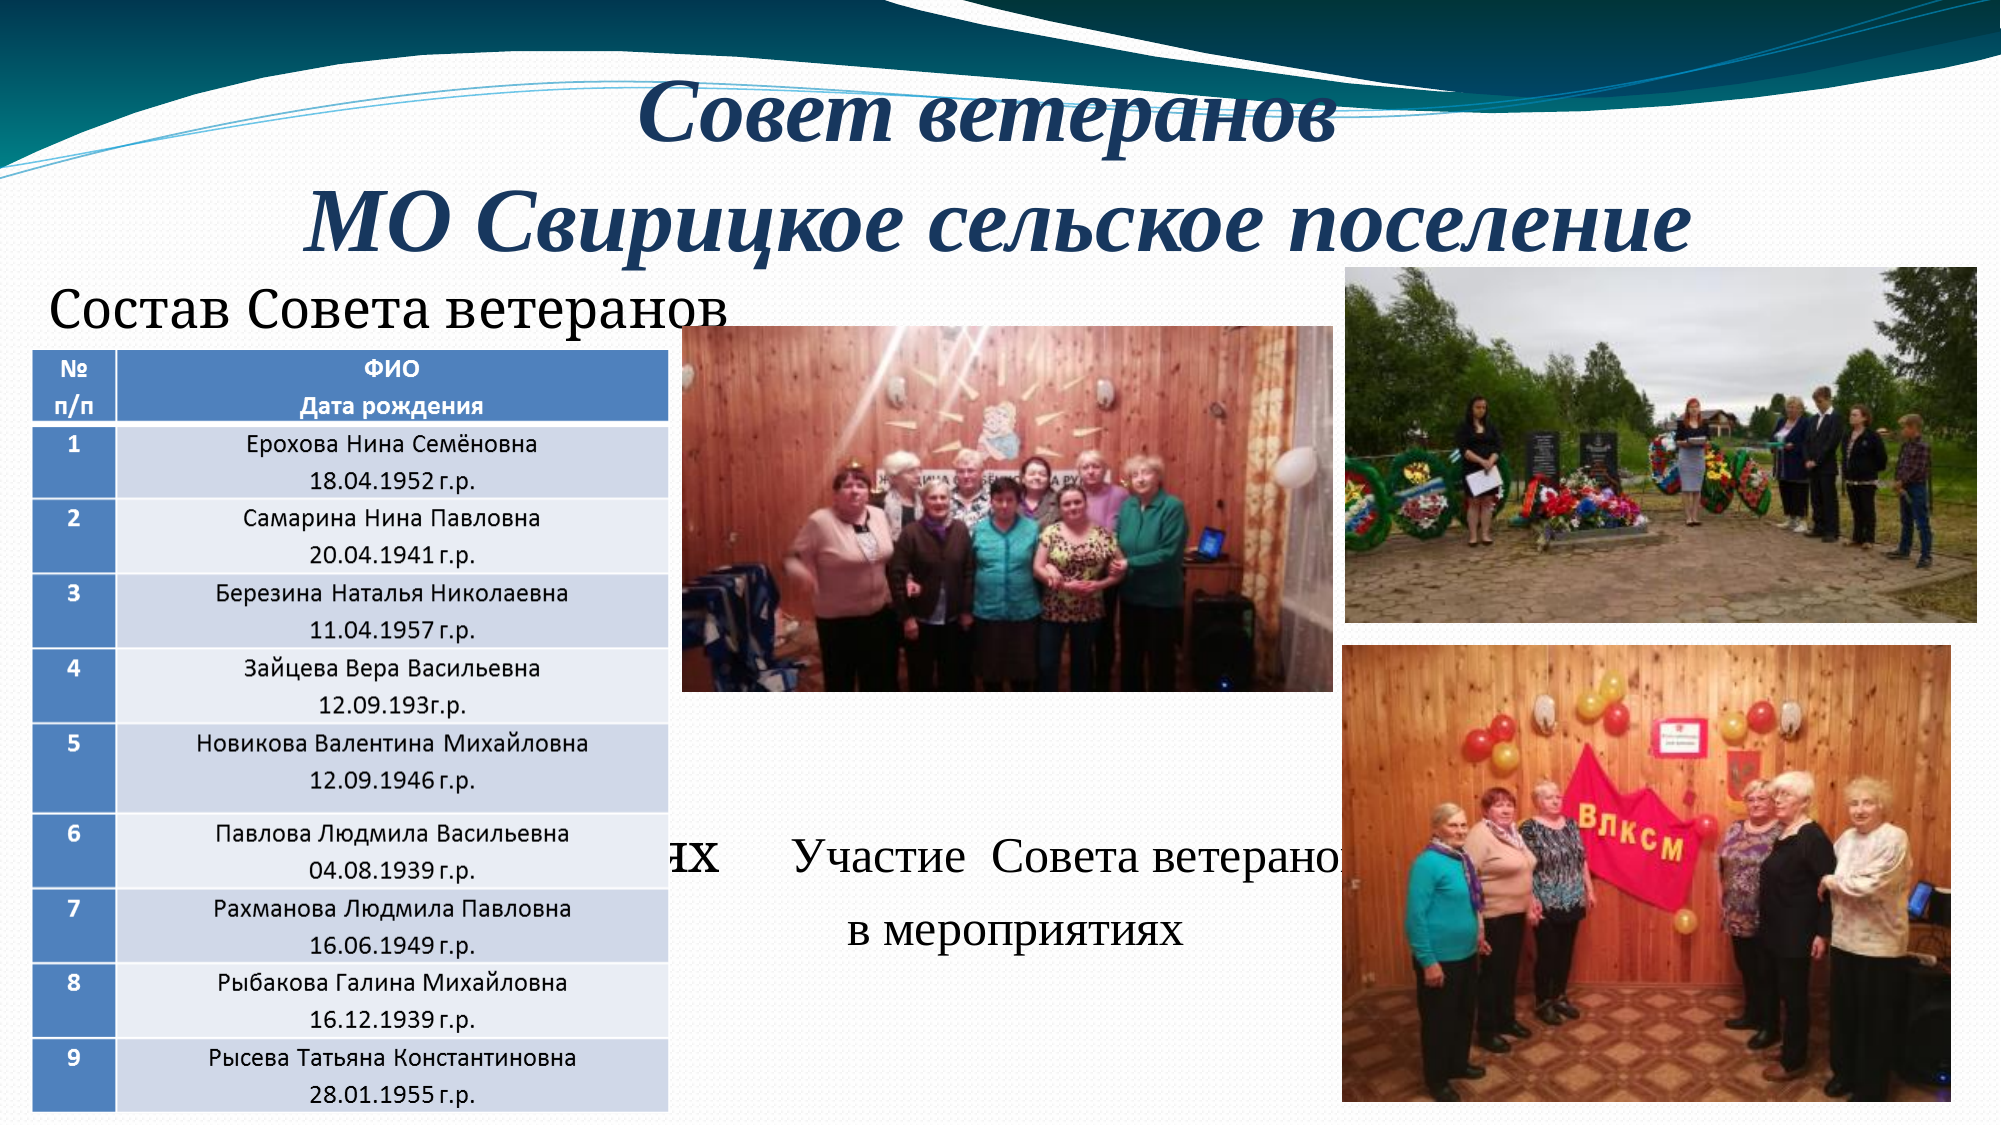

# Совет ветеранов МО Свирицкое сельское поселение
 Состав Совета ветеранов
Участие в мероприятиях Участие Совета ветеранов
 в мероприятиях